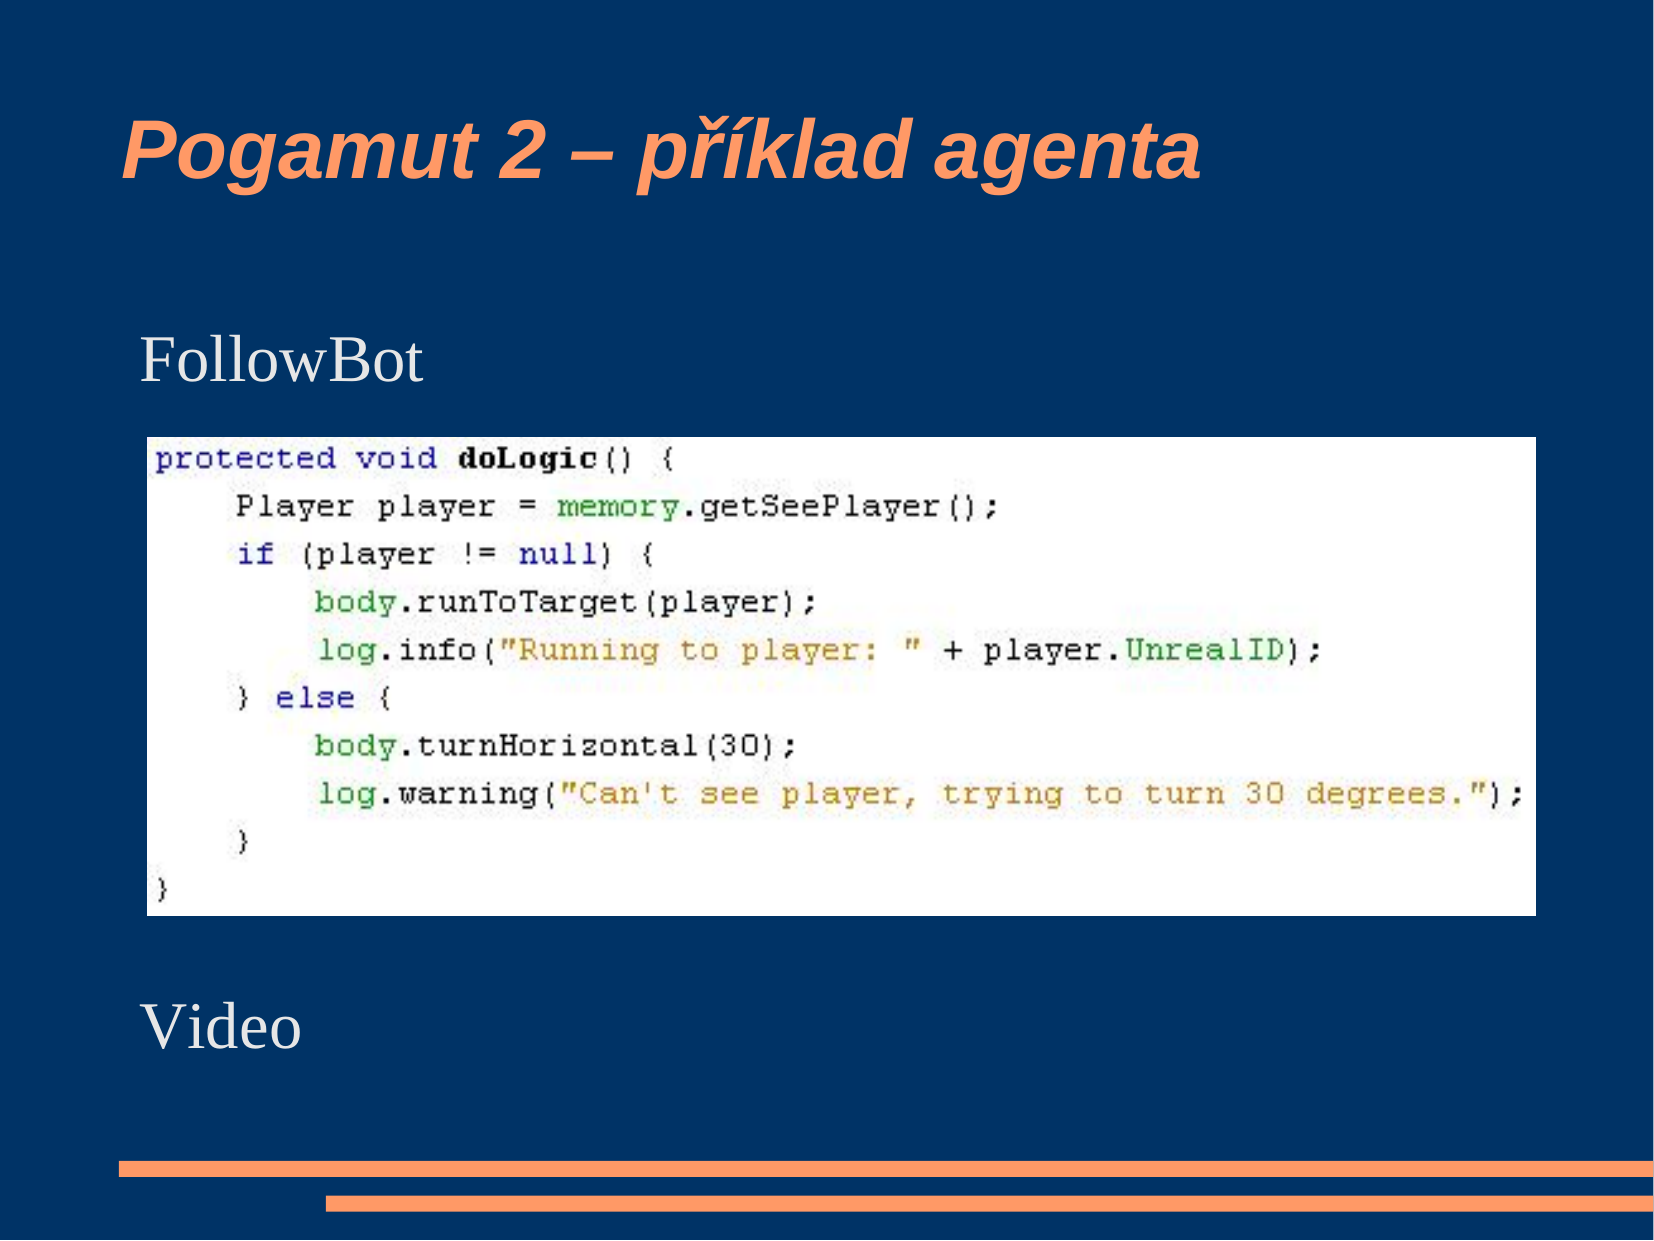

# Pogamut 2 – příklad agenta
FollowBot
Video